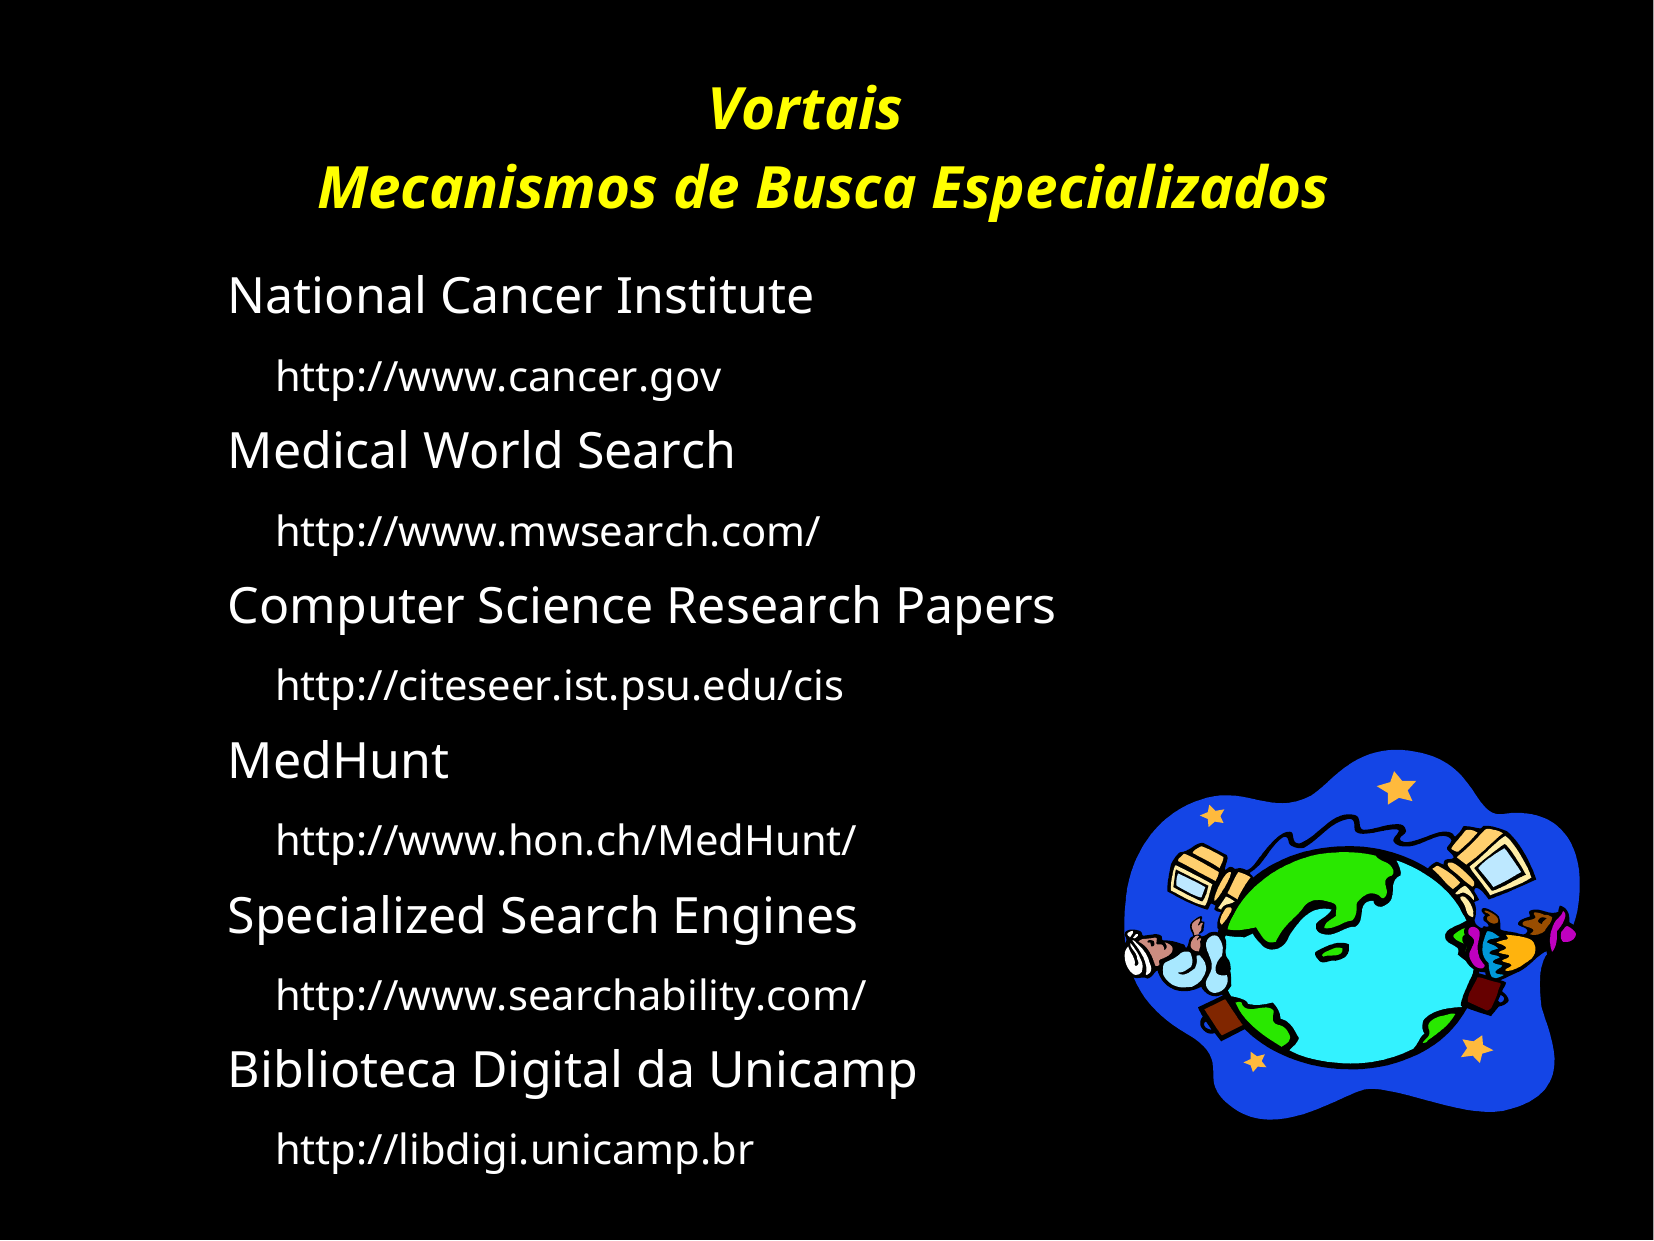

# Vortais Mecanismos de Busca Especializados
National Cancer Institute
http://www.cancer.gov
Medical World Search
http://www.mwsearch.com/
Computer Science Research Papers
http://citeseer.ist.psu.edu/cis
MedHunt
http://www.hon.ch/MedHunt/
Specialized Search Engines
http://www.searchability.com/
Biblioteca Digital da Unicamp
http://libdigi.unicamp.br